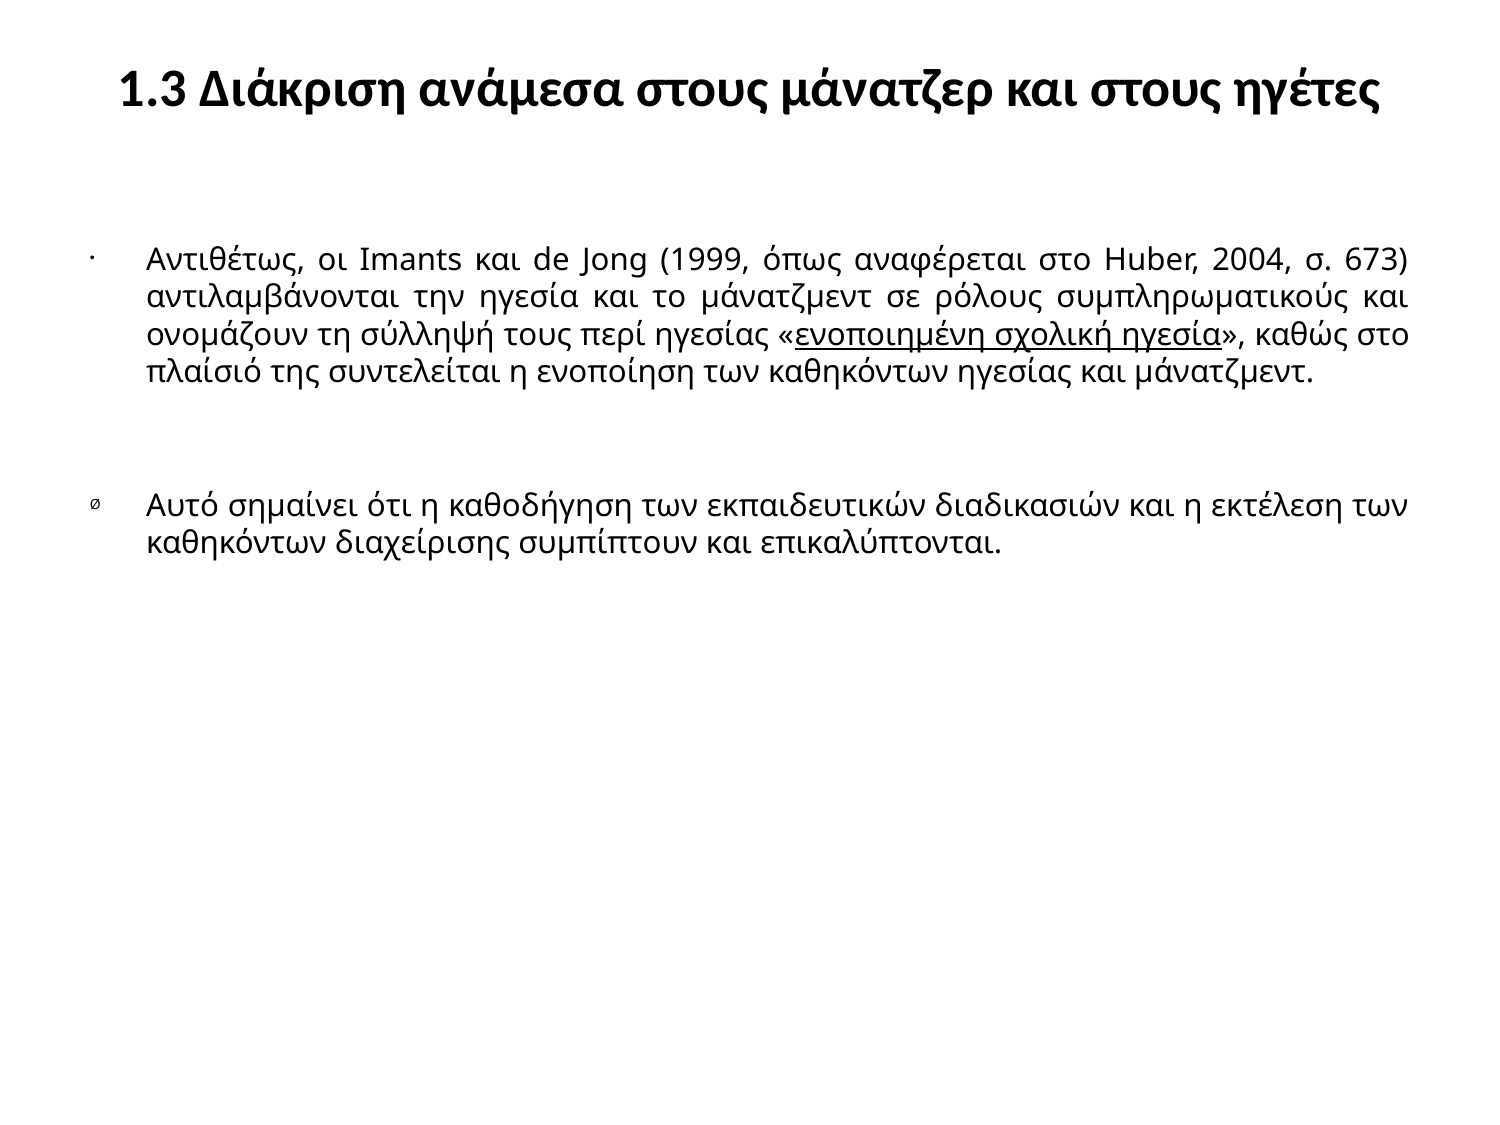

# 1.3 Διάκριση ανάμεσα στους μάνατζερ και στους ηγέτες
Αντιθέτως, οι Imants και de Jong (1999, όπως αναφέρεται στο Huber, 2004, σ. 673) αντιλαμβάνονται την ηγεσία και το μάνατζμεντ σε ρόλους συμπληρωματικούς και ονομάζουν τη σύλληψή τους περί ηγεσίας «ενοποιημένη σχολική ηγεσία», καθώς στο πλαίσιό της συντελείται η ενοποίηση των καθηκόντων ηγεσίας και μάνατζμεντ.
Αυτό σημαίνει ότι η καθοδήγηση των εκπαιδευτικών διαδικασιών και η εκτέλεση των καθηκόντων διαχείρισης συμπίπτουν και επικαλύπτονται.